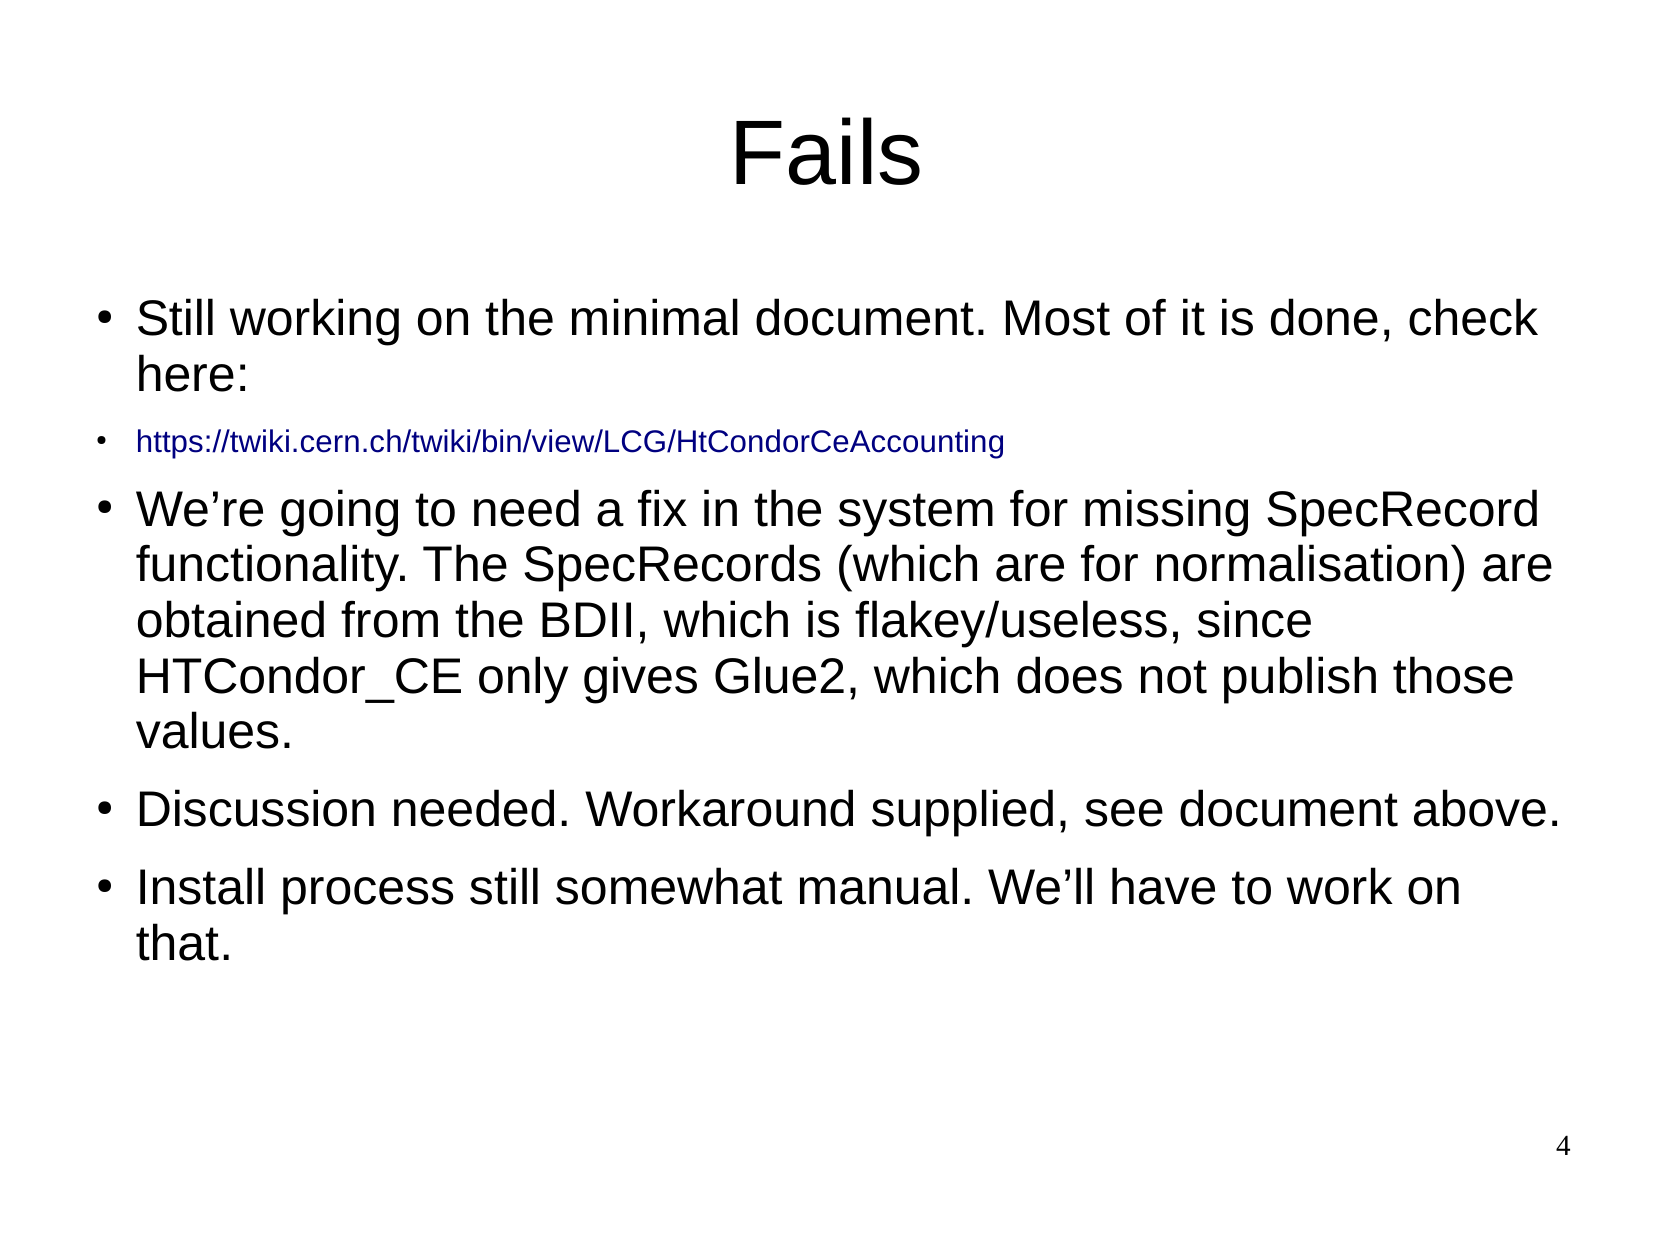

# Fails
Still working on the minimal document. Most of it is done, check here:
https://twiki.cern.ch/twiki/bin/view/LCG/HtCondorCeAccounting
We’re going to need a fix in the system for missing SpecRecord functionality. The SpecRecords (which are for normalisation) are obtained from the BDII, which is flakey/useless, since HTCondor_CE only gives Glue2, which does not publish those values.
Discussion needed. Workaround supplied, see document above.
Install process still somewhat manual. We’ll have to work on that.
4